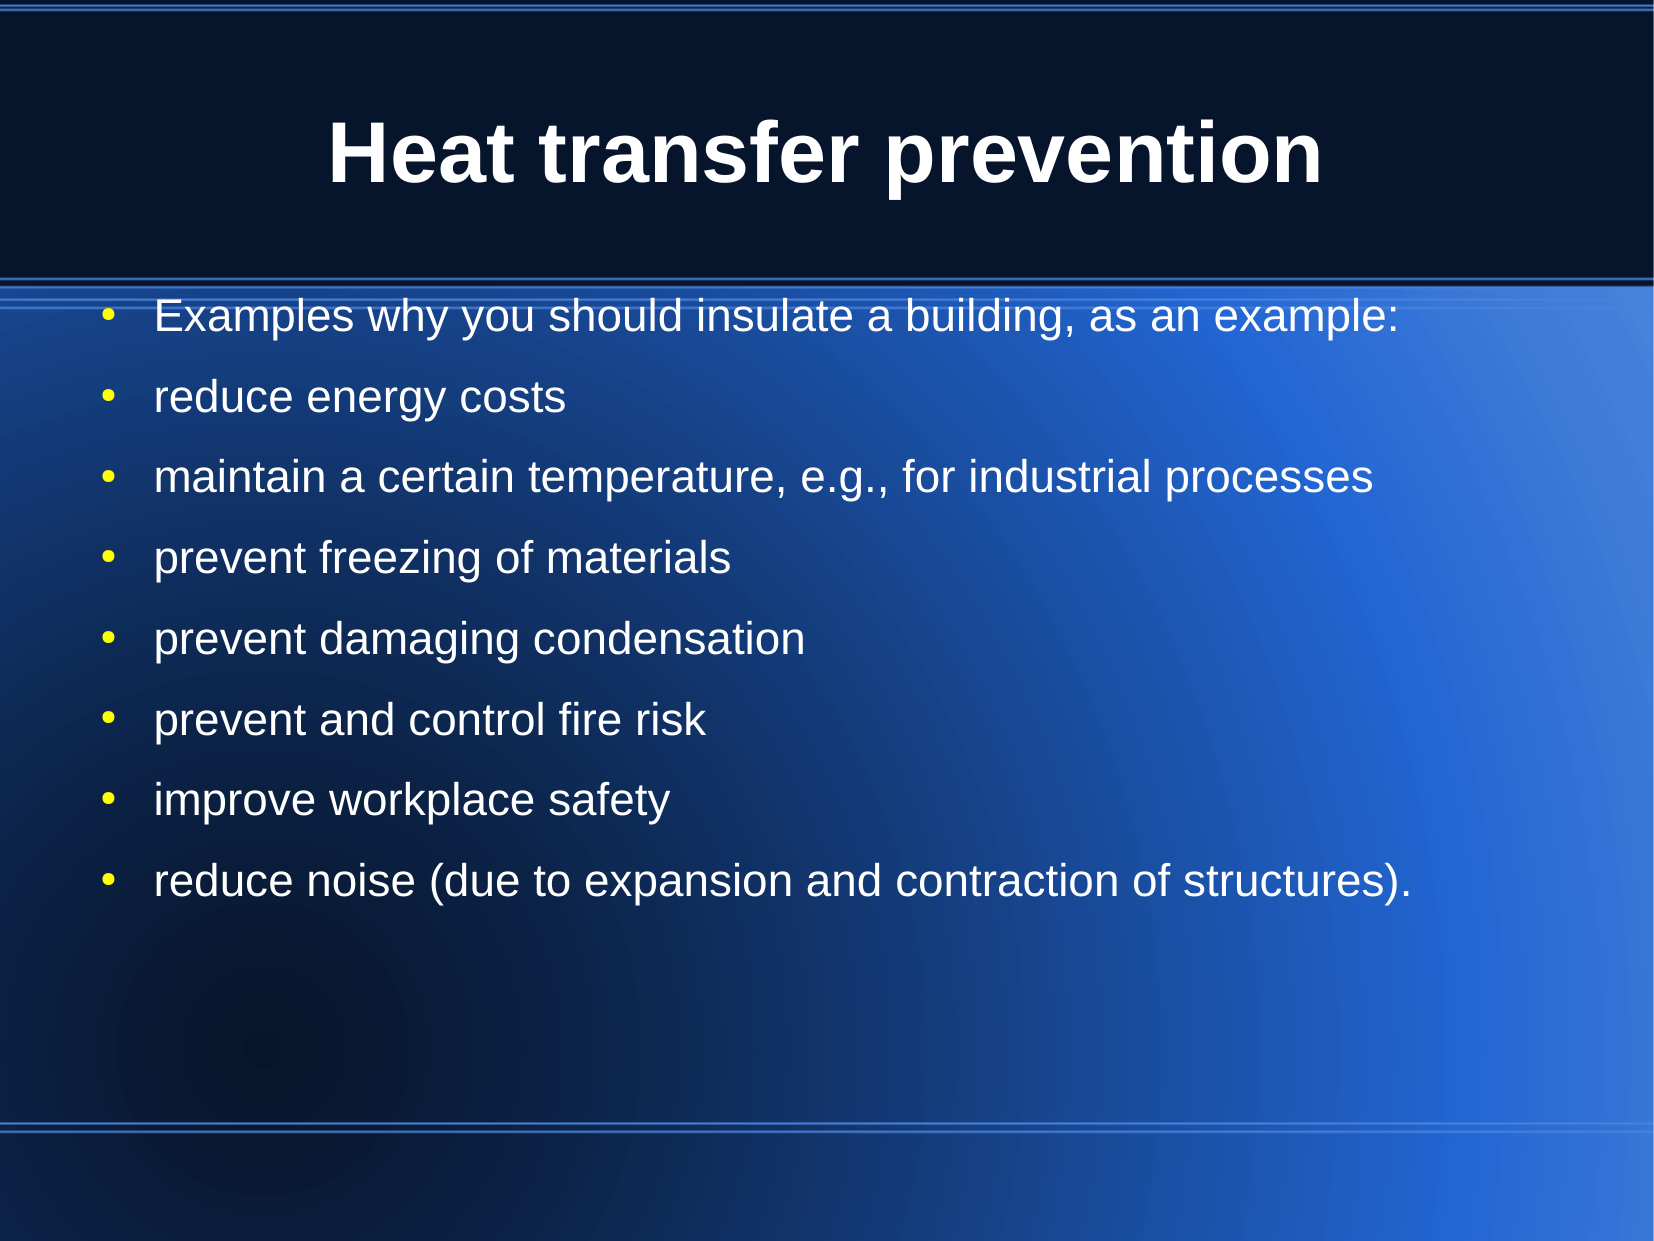

# Heat transfer prevention
Examples why you should insulate a building, as an example:
reduce energy costs
maintain a certain temperature, e.g., for industrial processes
prevent freezing of materials
prevent damaging condensation
prevent and control fire risk
improve workplace safety
reduce noise (due to expansion and contraction of structures).